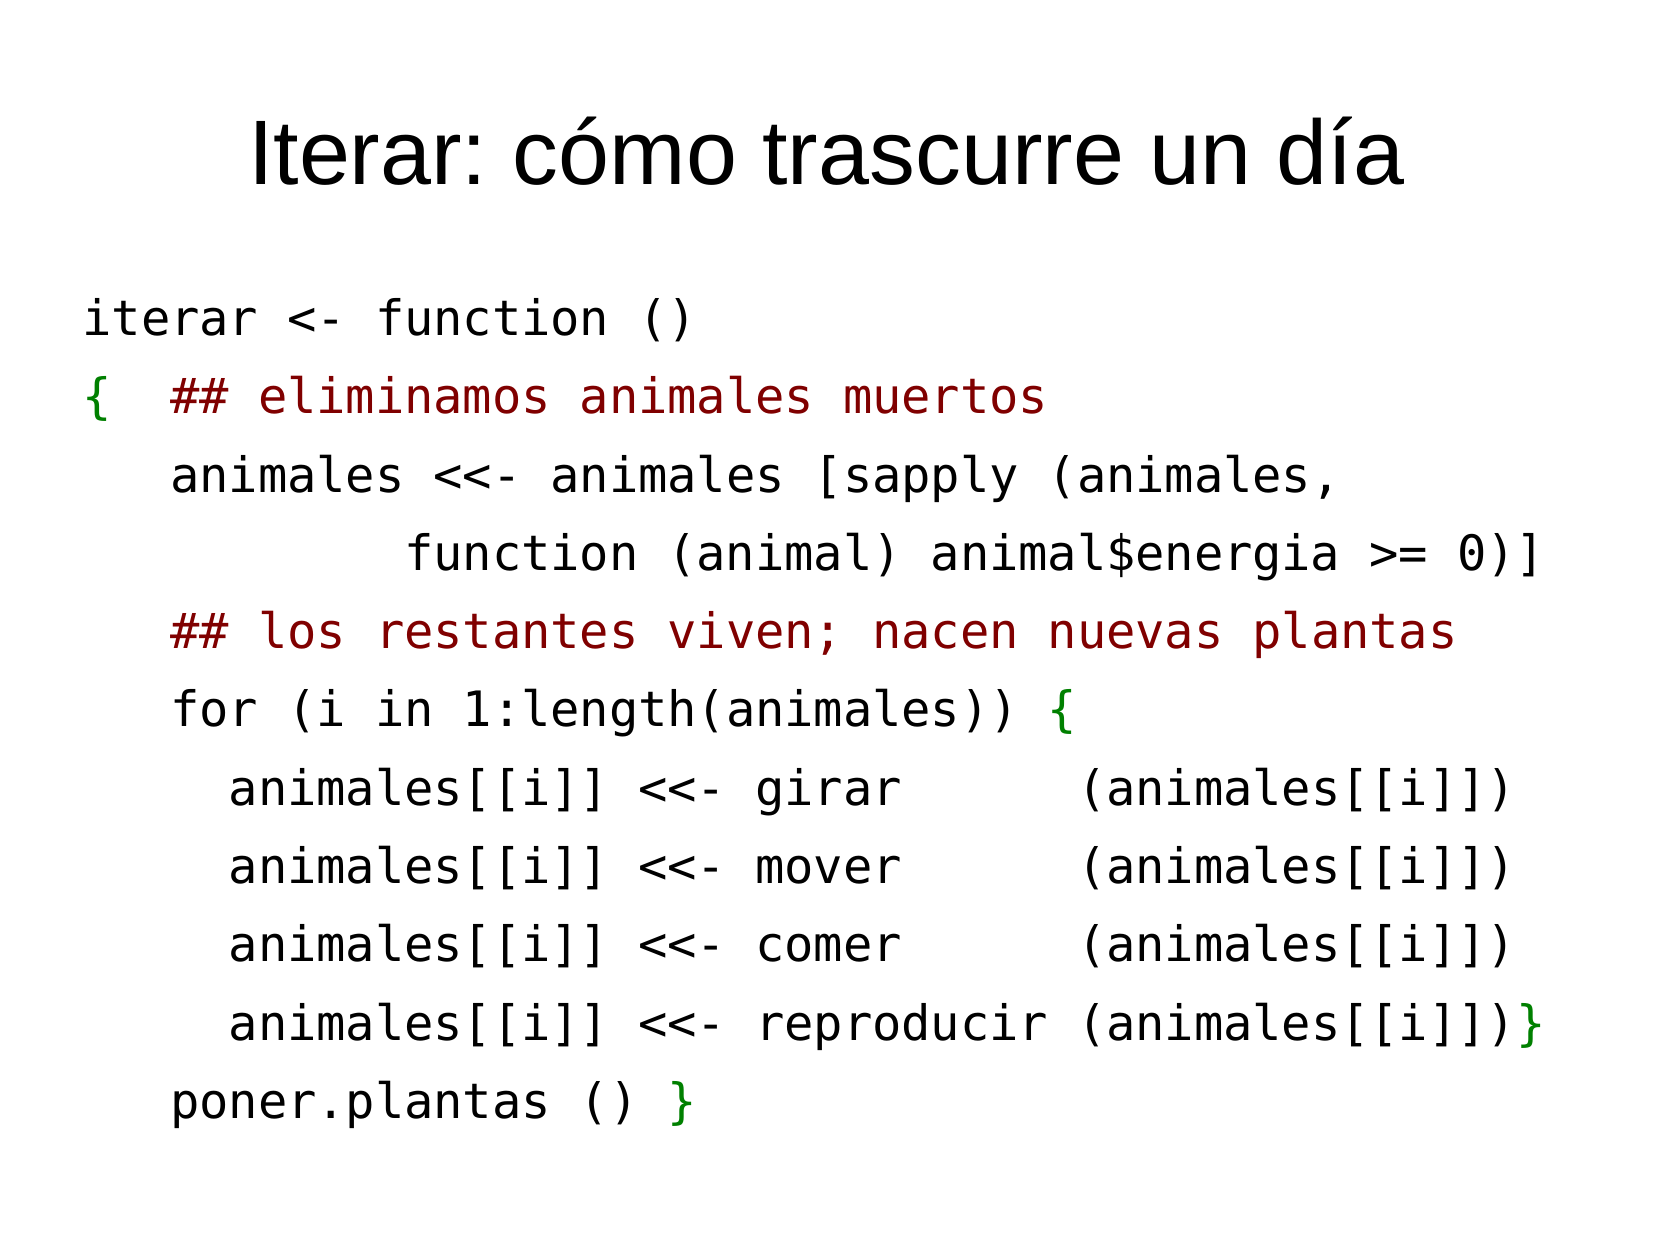

# Iterar: cómo trascurre un día
iterar <- function ()
{ ## eliminamos animales muertos
 animales <<- animales [sapply (animales,
 function (animal) animal$energia >= 0)]
 ## los restantes viven; nacen nuevas plantas
 for (i in 1:length(animales)) {
 animales[[i]] <<- girar (animales[[i]])
 animales[[i]] <<- mover (animales[[i]])
 animales[[i]] <<- comer (animales[[i]])
 animales[[i]] <<- reproducir (animales[[i]])}
 poner.plantas () }